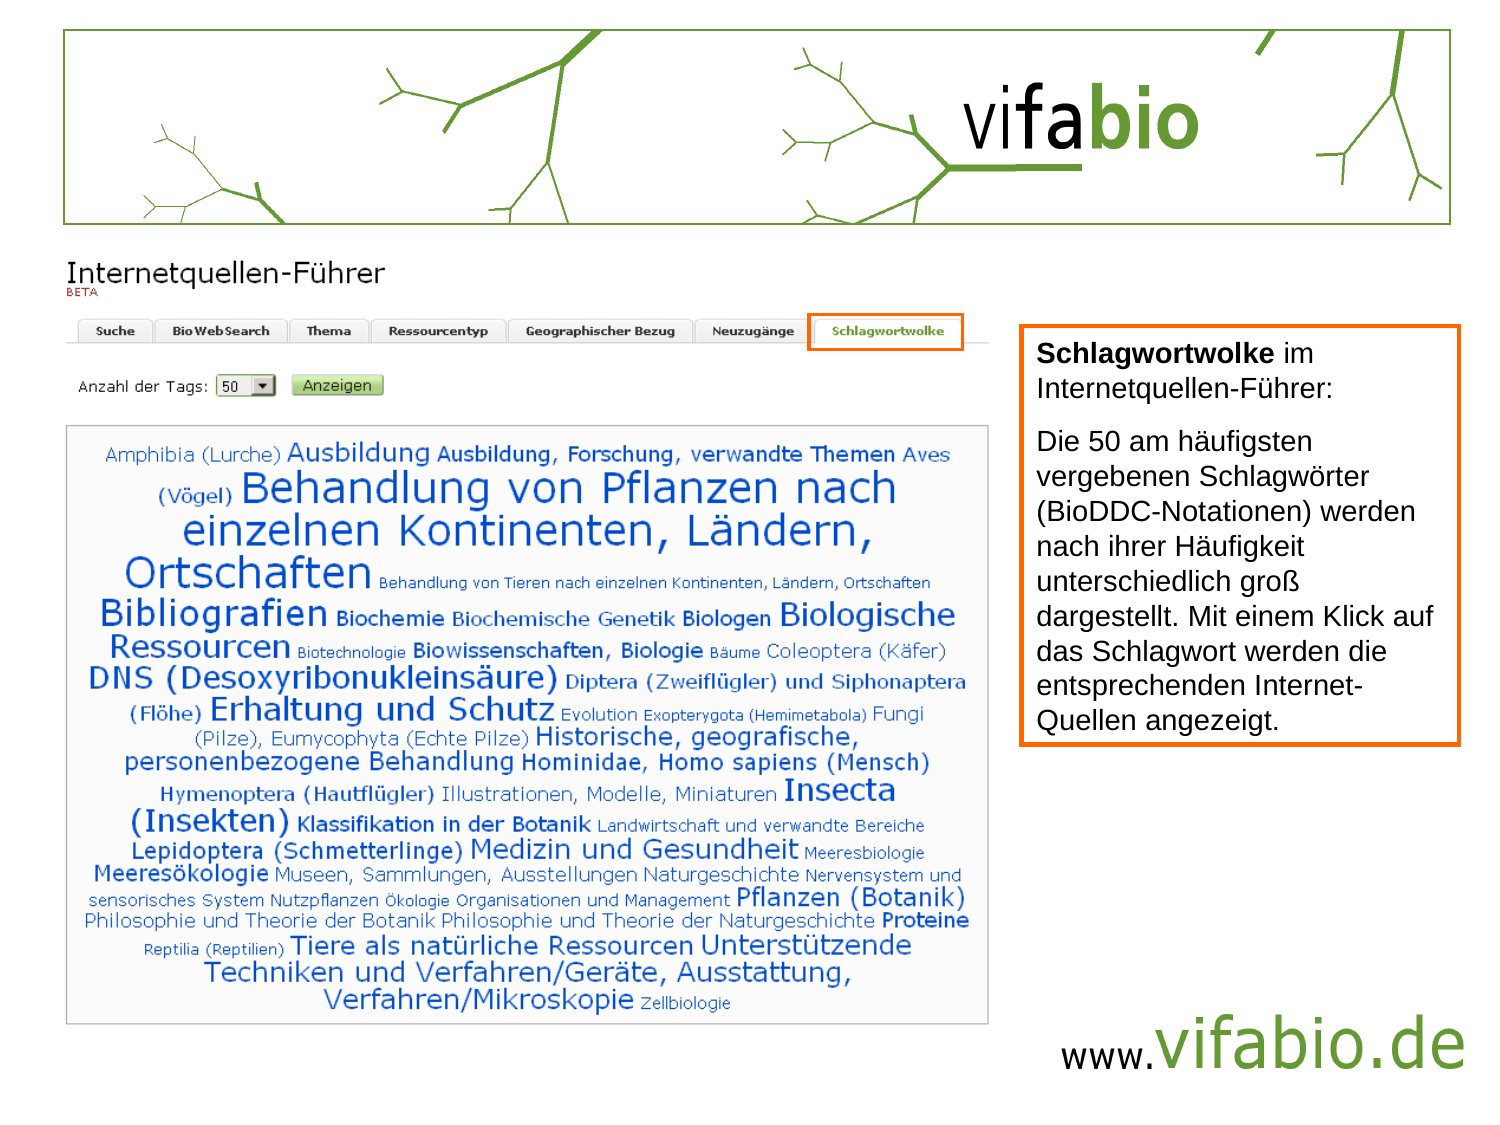

Schlagwortwolke im Internetquellen-Führer:
Die 50 am häufigsten vergebenen Schlagwörter (BioDDC-Notationen) werden nach ihrer Häufigkeit unterschiedlich groß dargestellt. Mit einem Klick auf das Schlagwort werden die entsprechenden Internet-Quellen angezeigt.